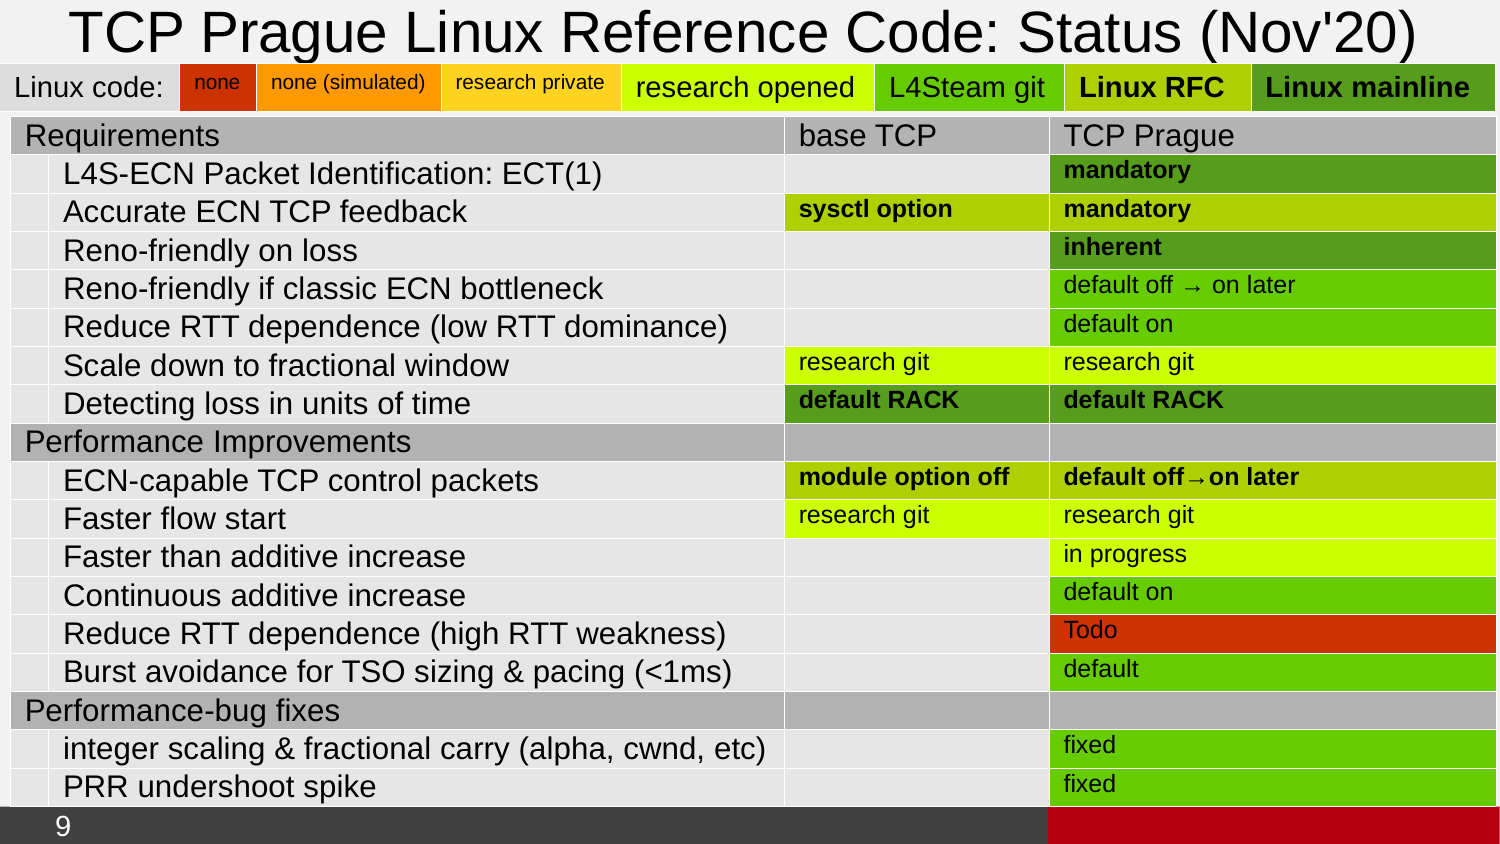

# TCP Prague Linux Reference Code: Status (Nov'20)
| Linux code: | none | none (simulated) | research private | research opened | L4Steam git | Linux RFC | Linux mainline |
| --- | --- | --- | --- | --- | --- | --- | --- |
| Requirements | | base TCP | TCP Prague |
| --- | --- | --- | --- |
| | L4S-ECN Packet Identification: ECT(1) | | mandatory |
| | Accurate ECN TCP feedback | sysctl option | mandatory |
| | Reno-friendly on loss | | inherent |
| | Reno-friendly if classic ECN bottleneck | | default off → on later |
| | Reduce RTT dependence (low RTT dominance) | | default on |
| | Scale down to fractional window | research git | research git |
| | Detecting loss in units of time | default RACK | default RACK |
| Performance Improvements | | | |
| | ECN-capable TCP control packets | module option off | default off→on later |
| | Faster flow start | research git | research git |
| | Faster than additive increase | | in progress |
| | Continuous additive increase | | default on |
| | Reduce RTT dependence (high RTT weakness) | | Todo |
| | Burst avoidance for TSO sizing & pacing (<1ms) | | default |
| Performance-bug fixes | | | |
| | integer scaling & fractional carry (alpha, cwnd, etc) | | fixed |
| | PRR undershoot spike | | fixed |
9